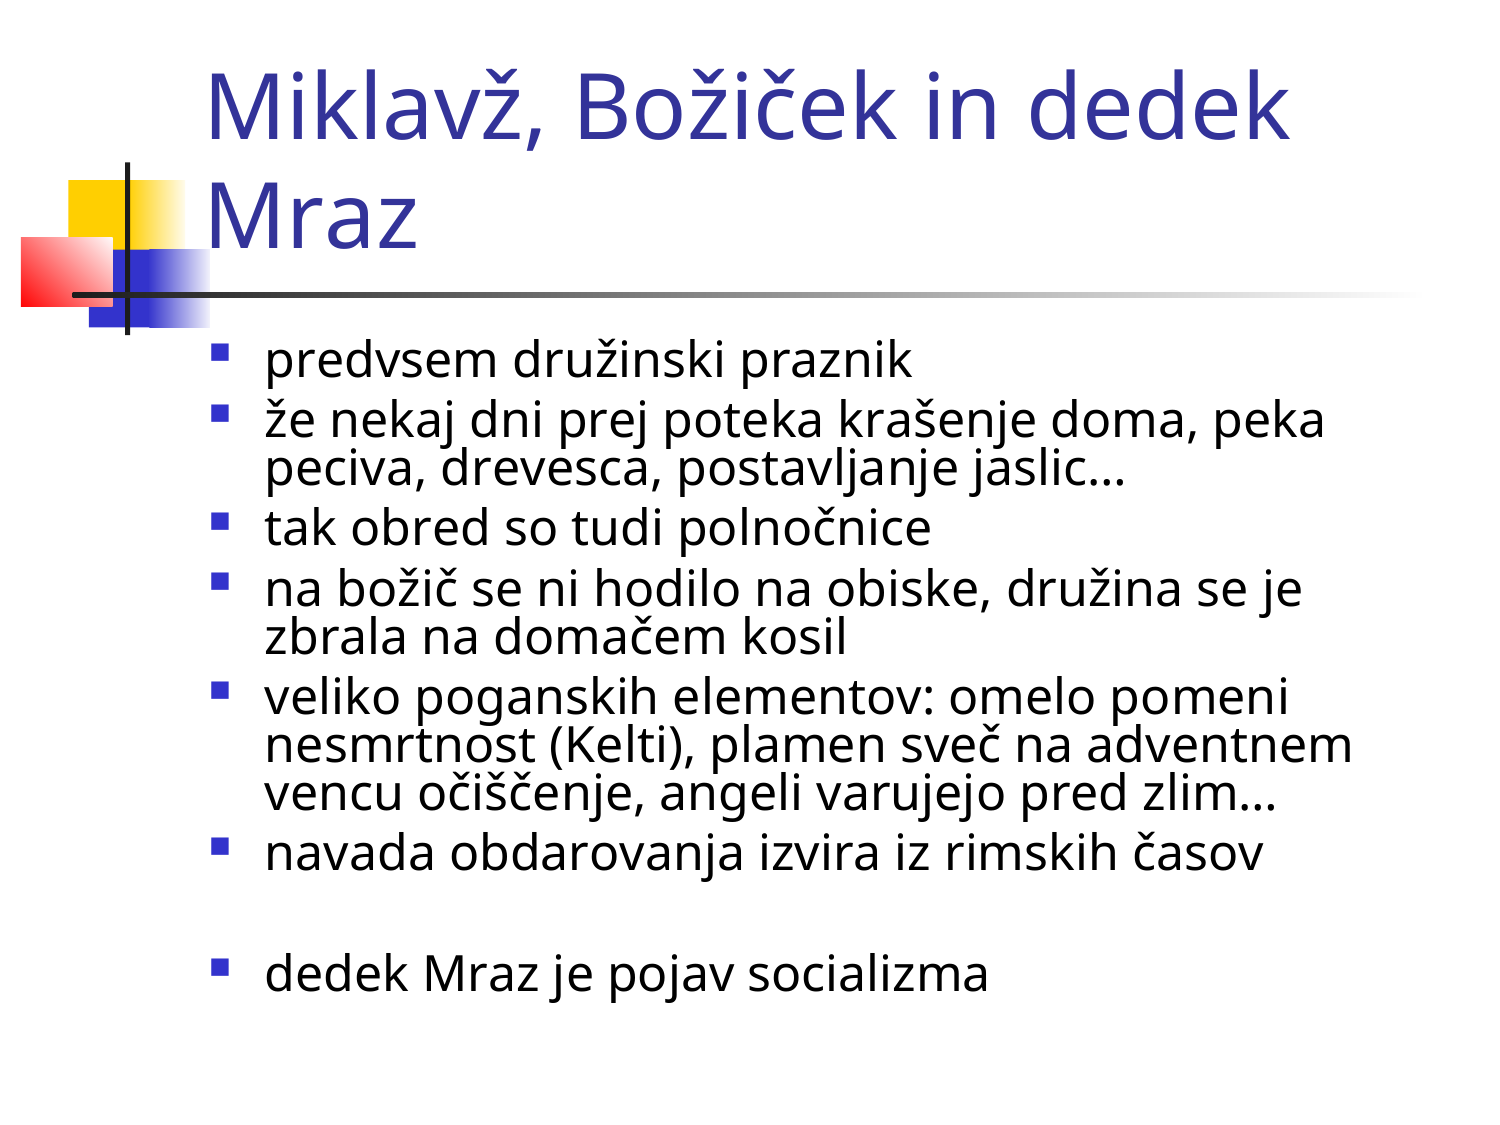

# Miklavž, Božiček in dedek Mraz
predvsem družinski praznik
že nekaj dni prej poteka krašenje doma, peka peciva, drevesca, postavljanje jaslic…
tak obred so tudi polnočnice
na božič se ni hodilo na obiske, družina se je zbrala na domačem kosil
veliko poganskih elementov: omelo pomeni nesmrtnost (Kelti), plamen sveč na adventnem vencu očiščenje, angeli varujejo pred zlim…
navada obdarovanja izvira iz rimskih časov
dedek Mraz je pojav socializma